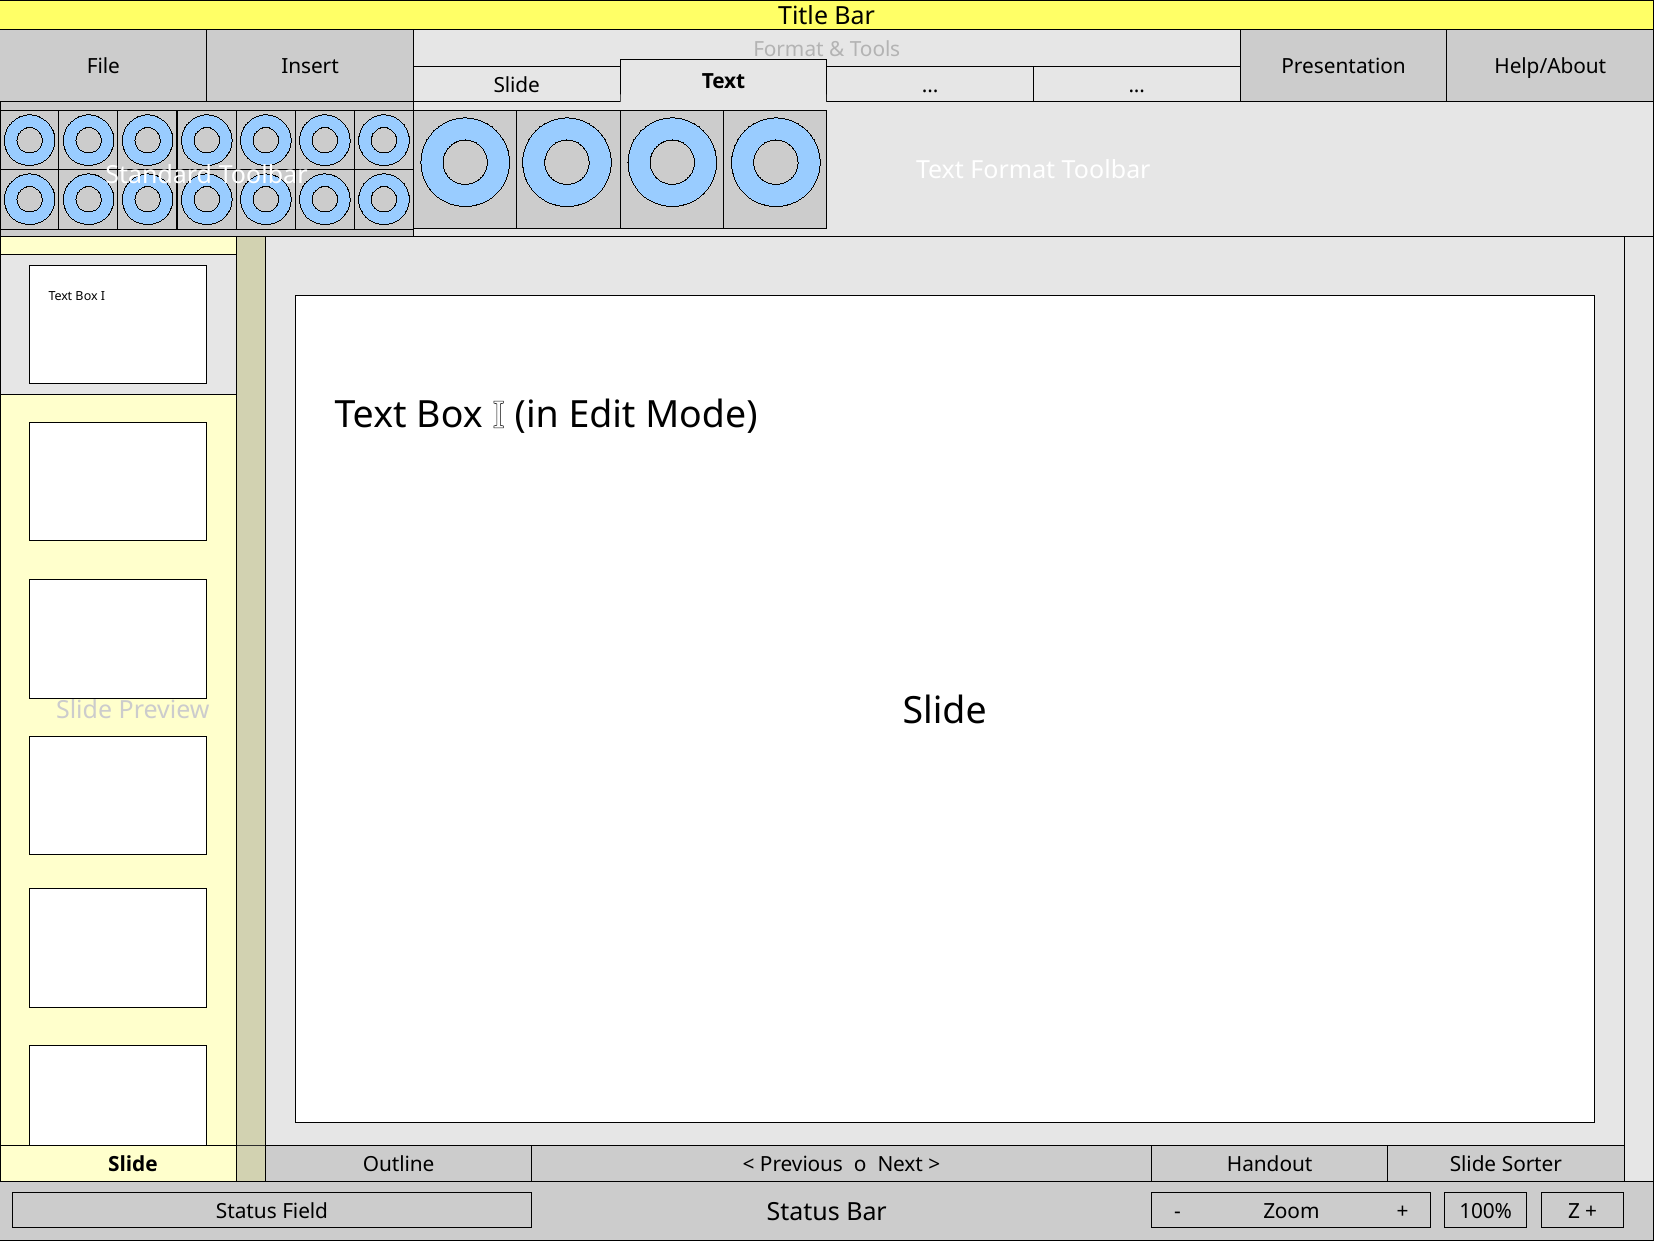

Title Bar
File
Insert
Format & Tools
Presentation
Help/About
Text
Slide
...
...
Standard Tool Bar Area
Format Tool Bar Area
Text Format Toolbar
Standard Toolbar
Slide Preview
Text Box I
Slide
Text Box I (in Edit Mode)
Slide
Outline
< Previous o Next >
Handout
Slide Sorter
Status Bar
Status Field
- Zoom +
100%
Z +